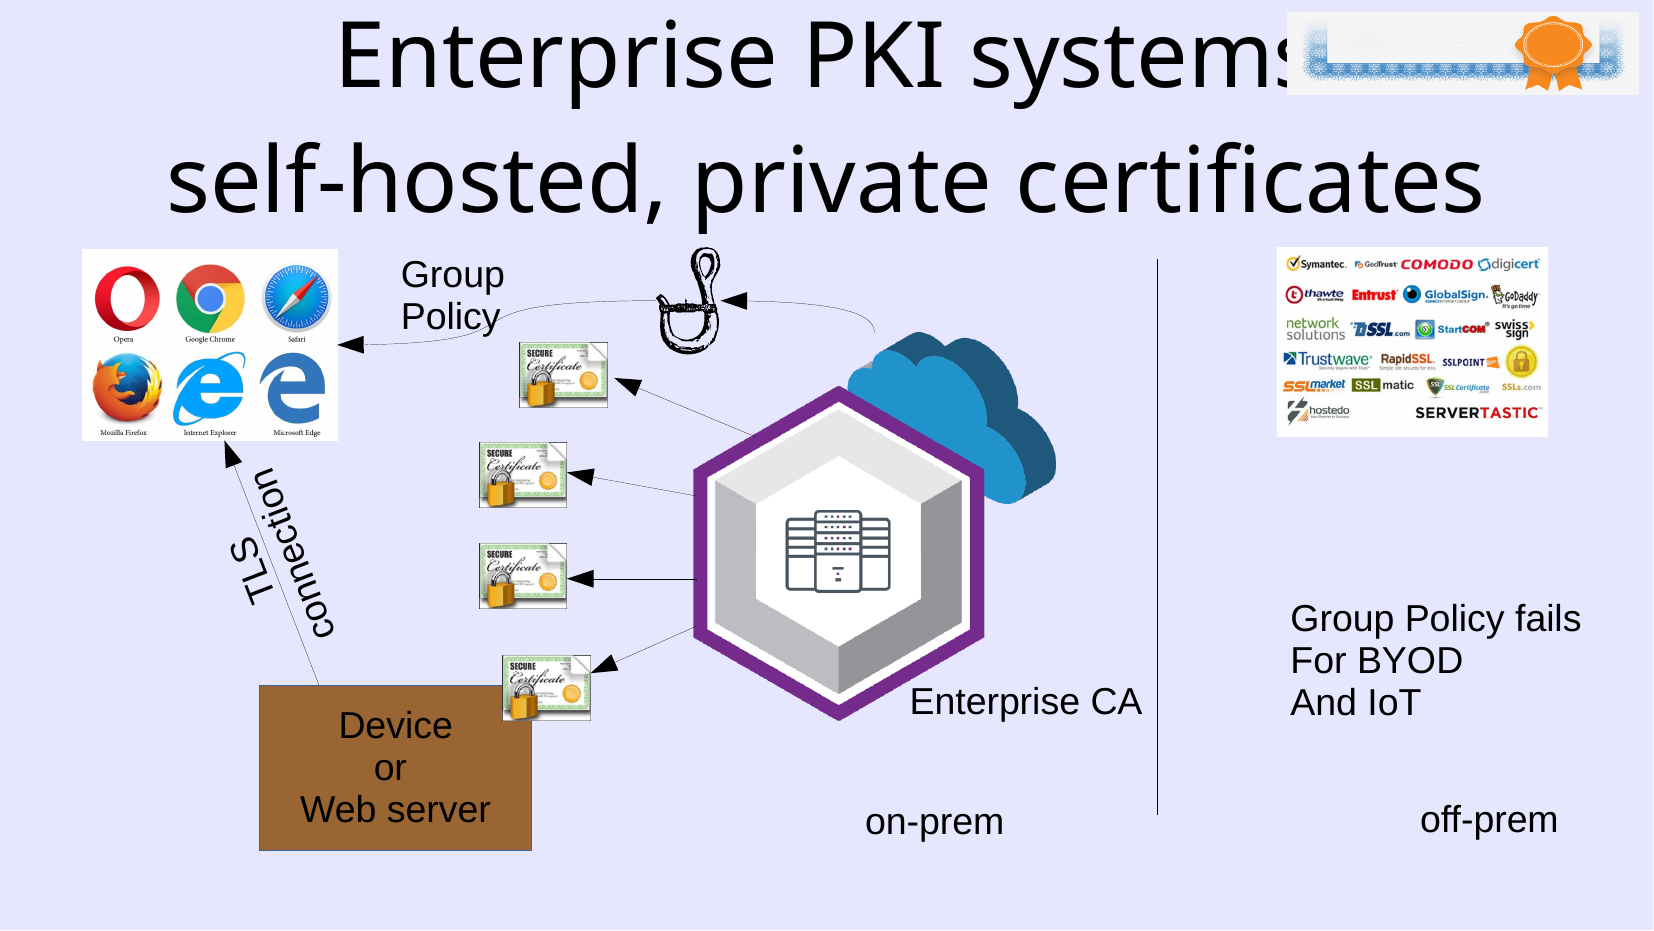

# Enterprise PKI systems self-hosted, private certificates
Group
Policy
TLS
connection
Group Policy fails
For BYOD
And IoT
Enterprise CA
Device
or
Web server
off-prem
on-prem